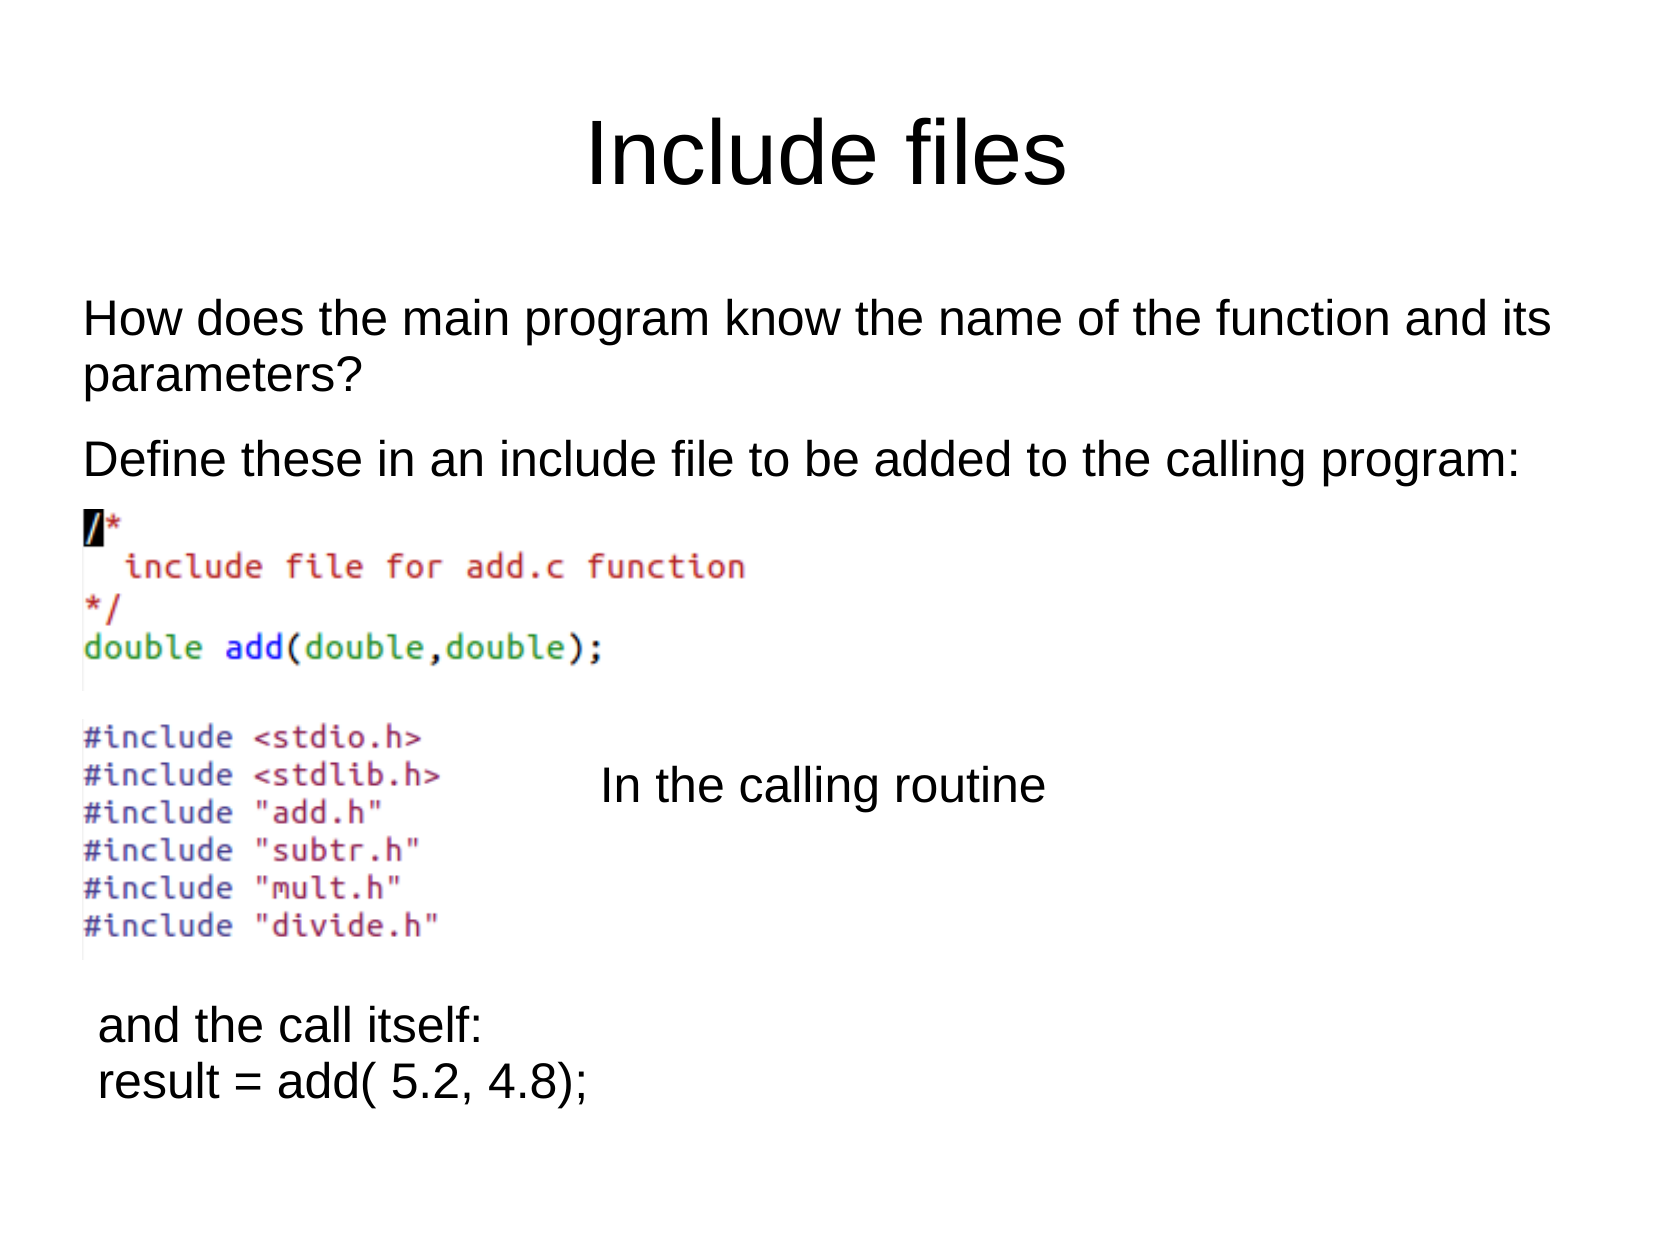

# Include files
How does the main program know the name of the function and its parameters?
Define these in an include file to be added to the calling program:
In the calling routine
and the call itself:
result = add( 5.2, 4.8);